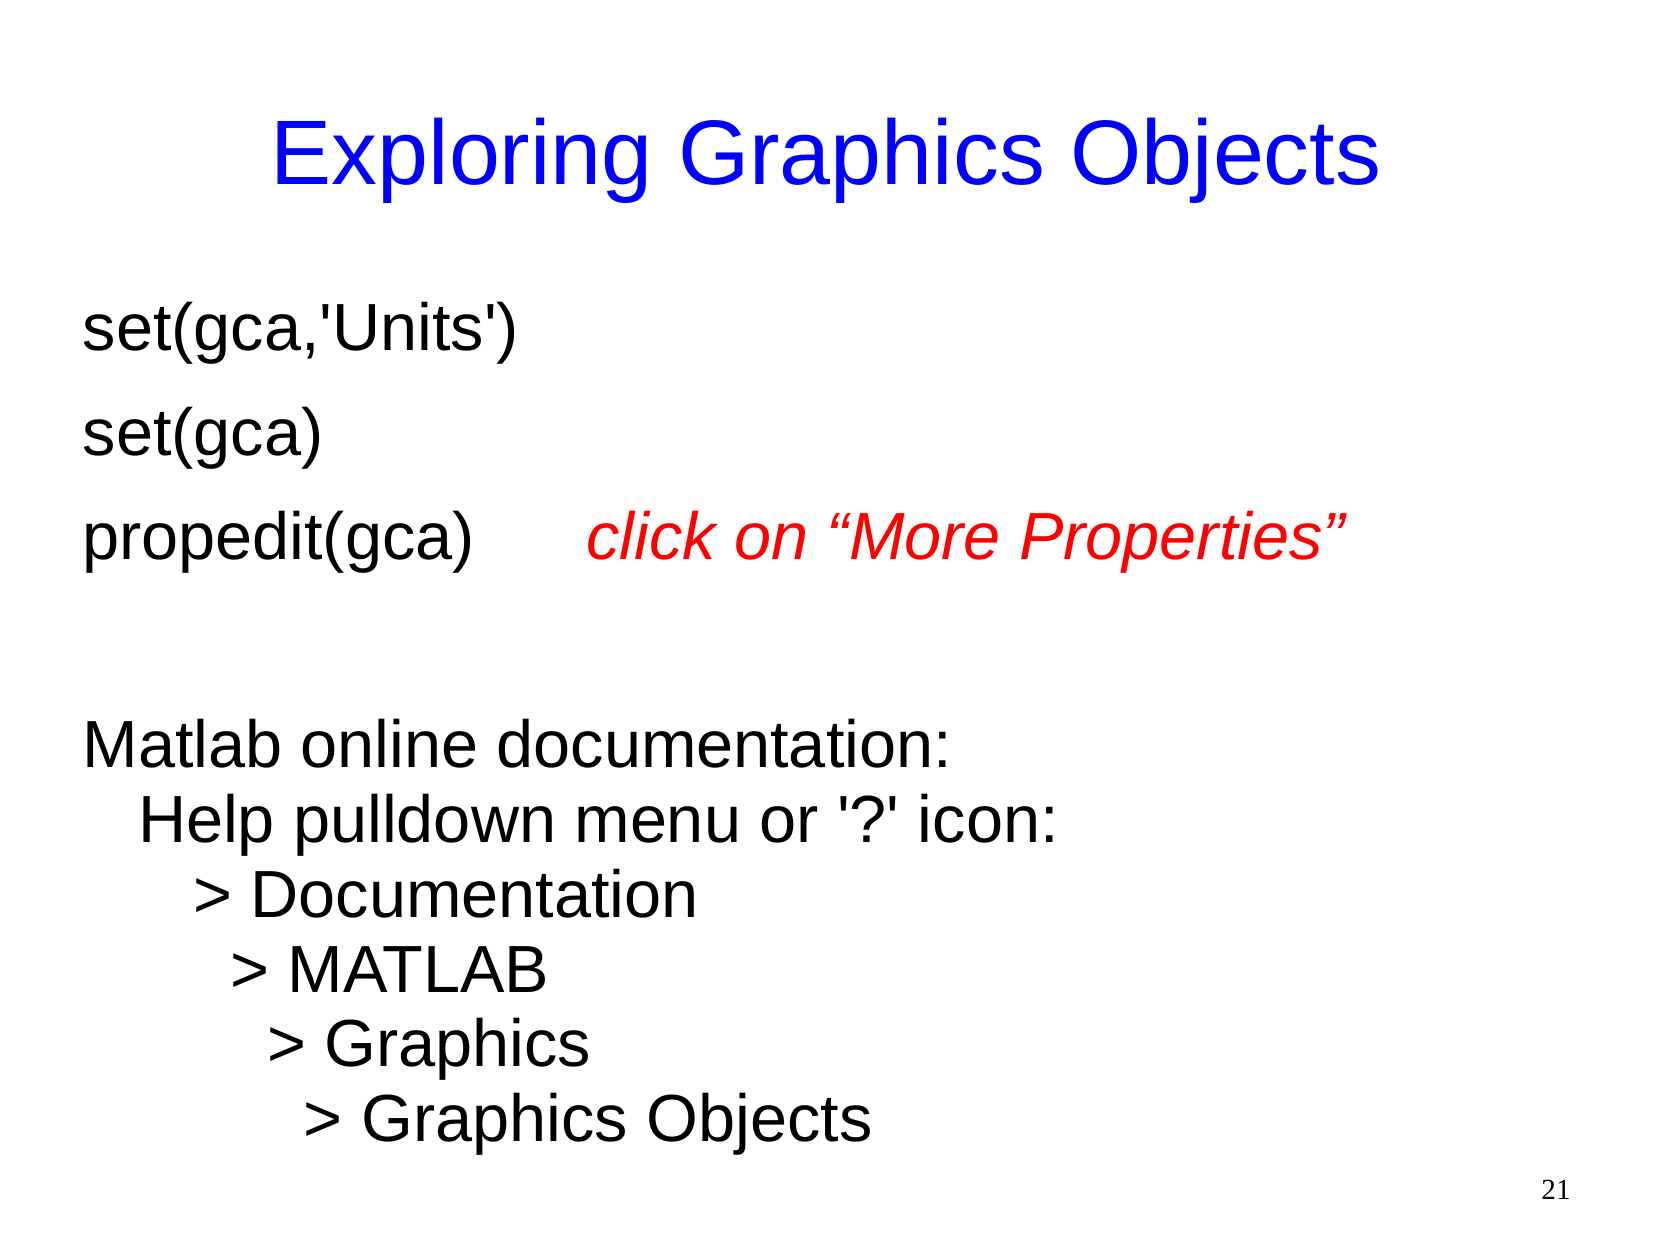

# Exploring Graphics Objects
set(gca,'Units')
set(gca)
propedit(gca) click on “More Properties”
Matlab online documentation:
 Help pulldown menu or '?' icon:
 > Documentation
 > MATLAB
 > Graphics
 > Graphics Objects
21